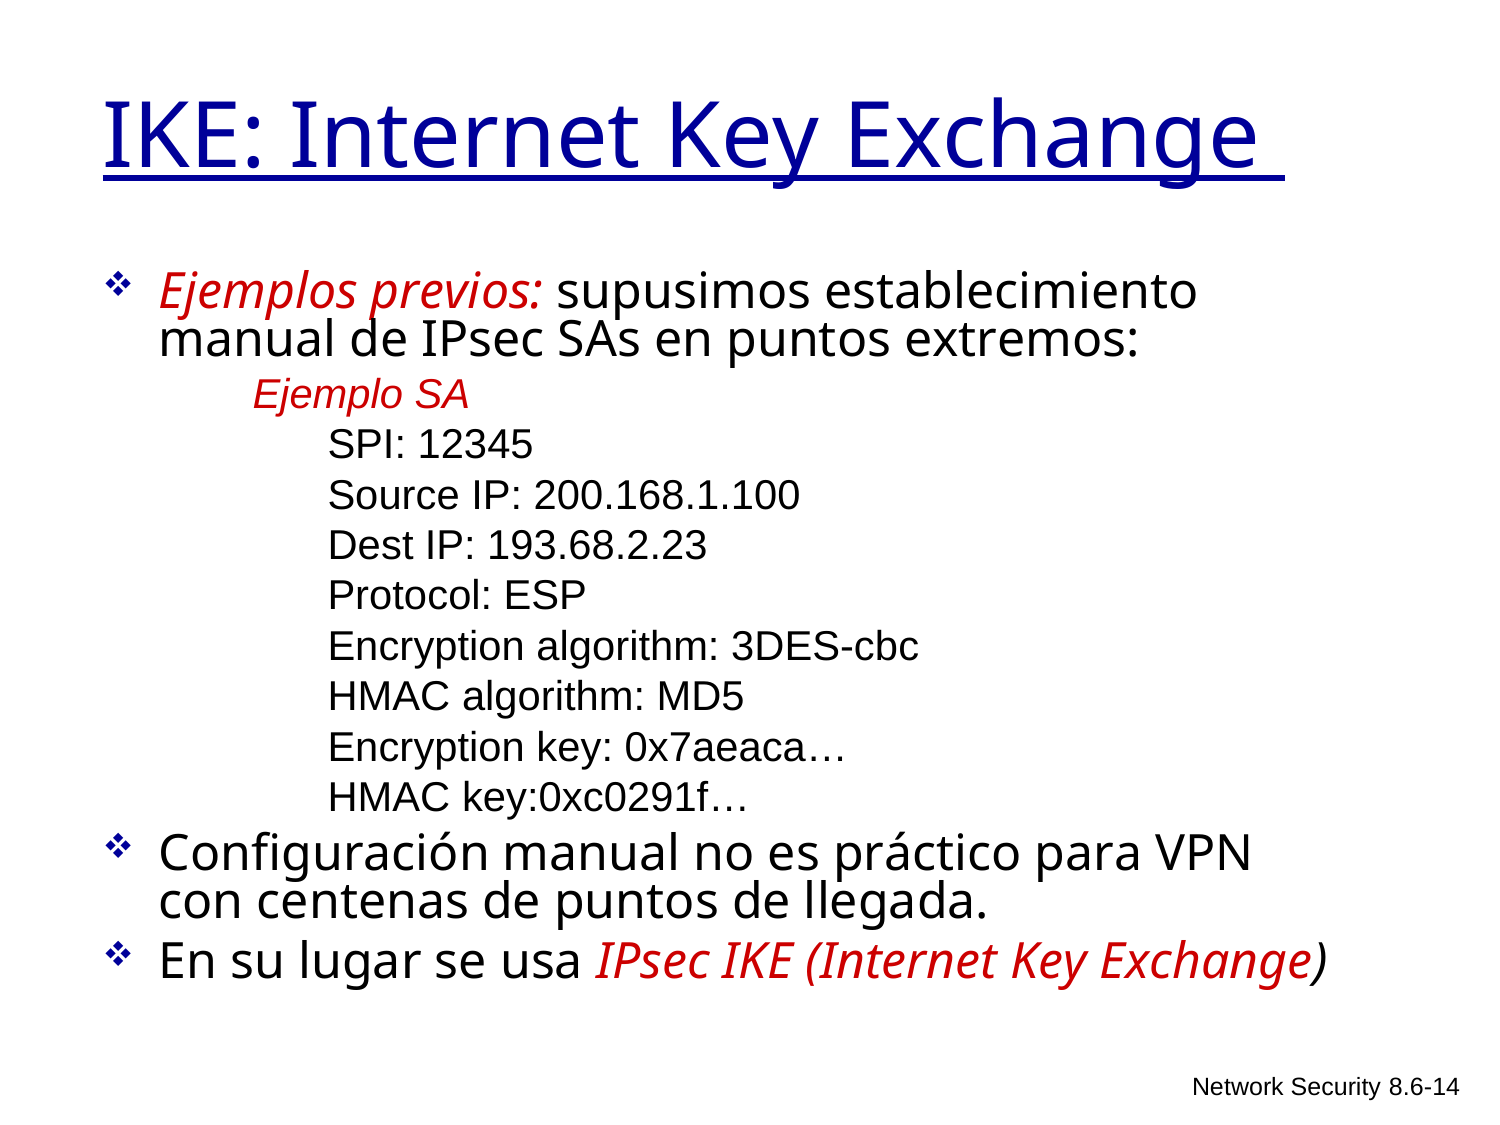

# IKE: Internet Key Exchange
Ejemplos previos: supusimos establecimiento manual de IPsec SAs en puntos extremos:
Ejemplo SA
SPI: 12345
Source IP: 200.168.1.100
Dest IP: 193.68.2.23
Protocol: ESP
Encryption algorithm: 3DES-cbc
HMAC algorithm: MD5
Encryption key: 0x7aeaca…
HMAC key:0xc0291f…
Configuración manual no es práctico para VPN con centenas de puntos de llegada.
En su lugar se usa IPsec IKE (Internet Key Exchange)
Network Security